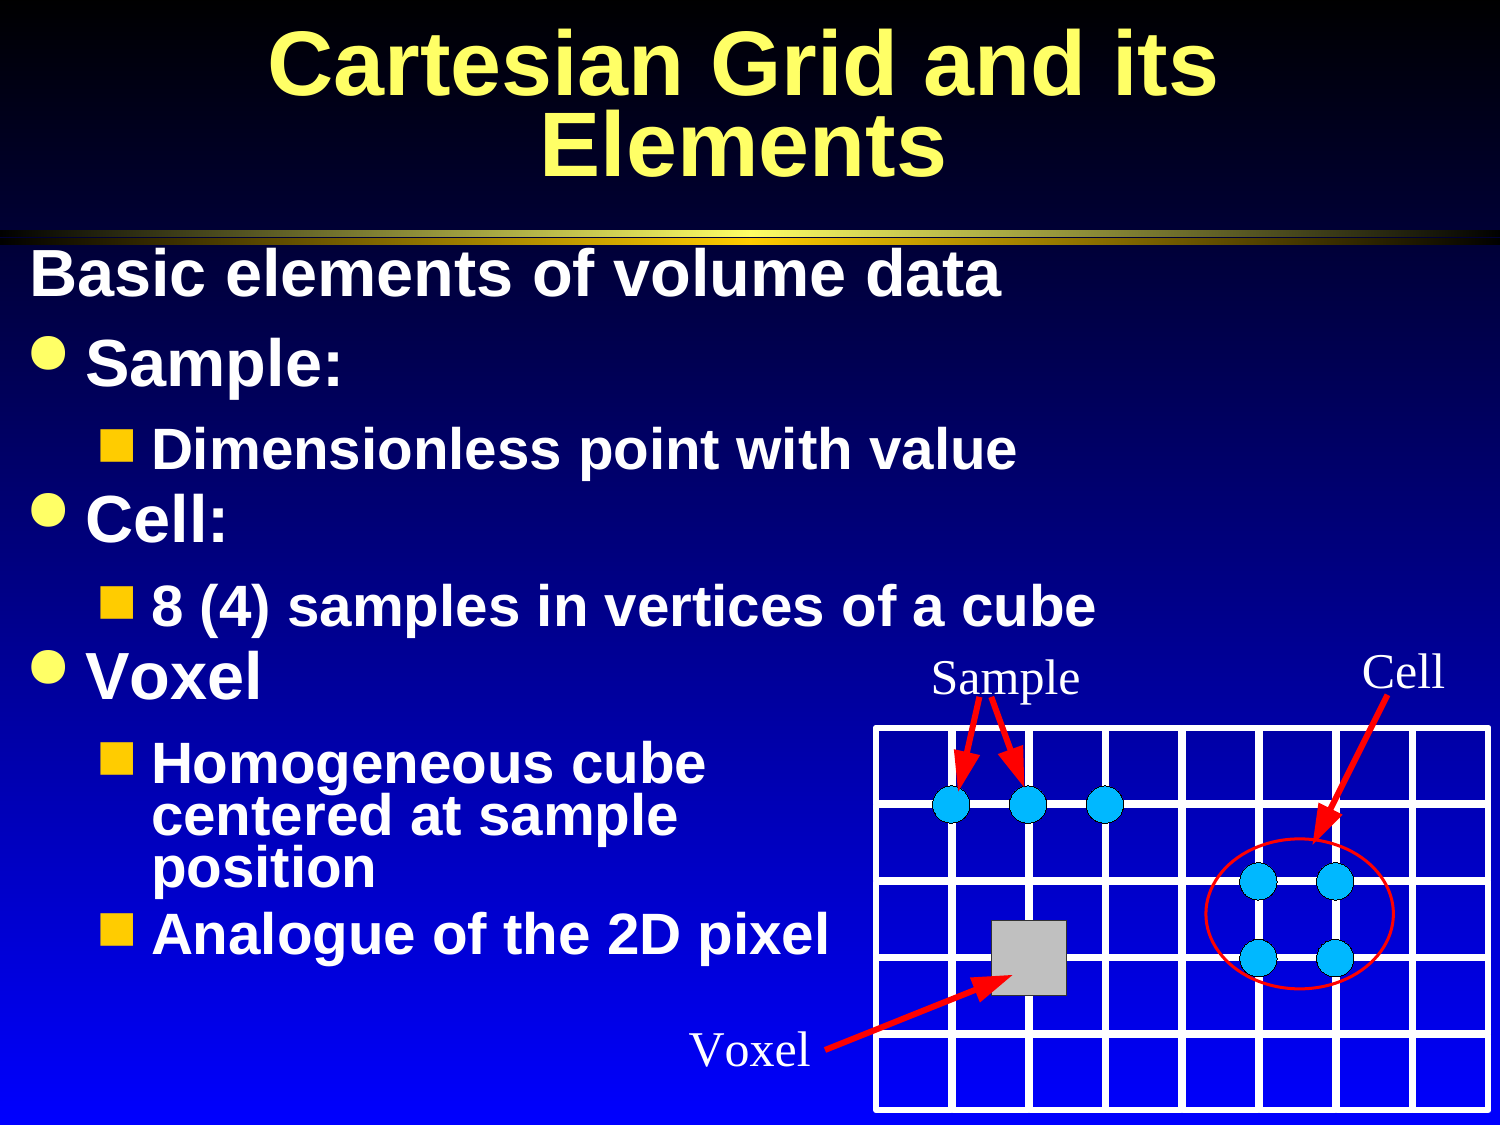

# Cartesian Grid and its Elements
Basic elements of volume data
Sample:
Dimensionless point with value
Cell:
8 (4) samples in vertices of a cube
Voxel
Homogeneous cube				 centered at sample 				 position
Analogue of the 2D pixel
Cell
Sample
Voxel